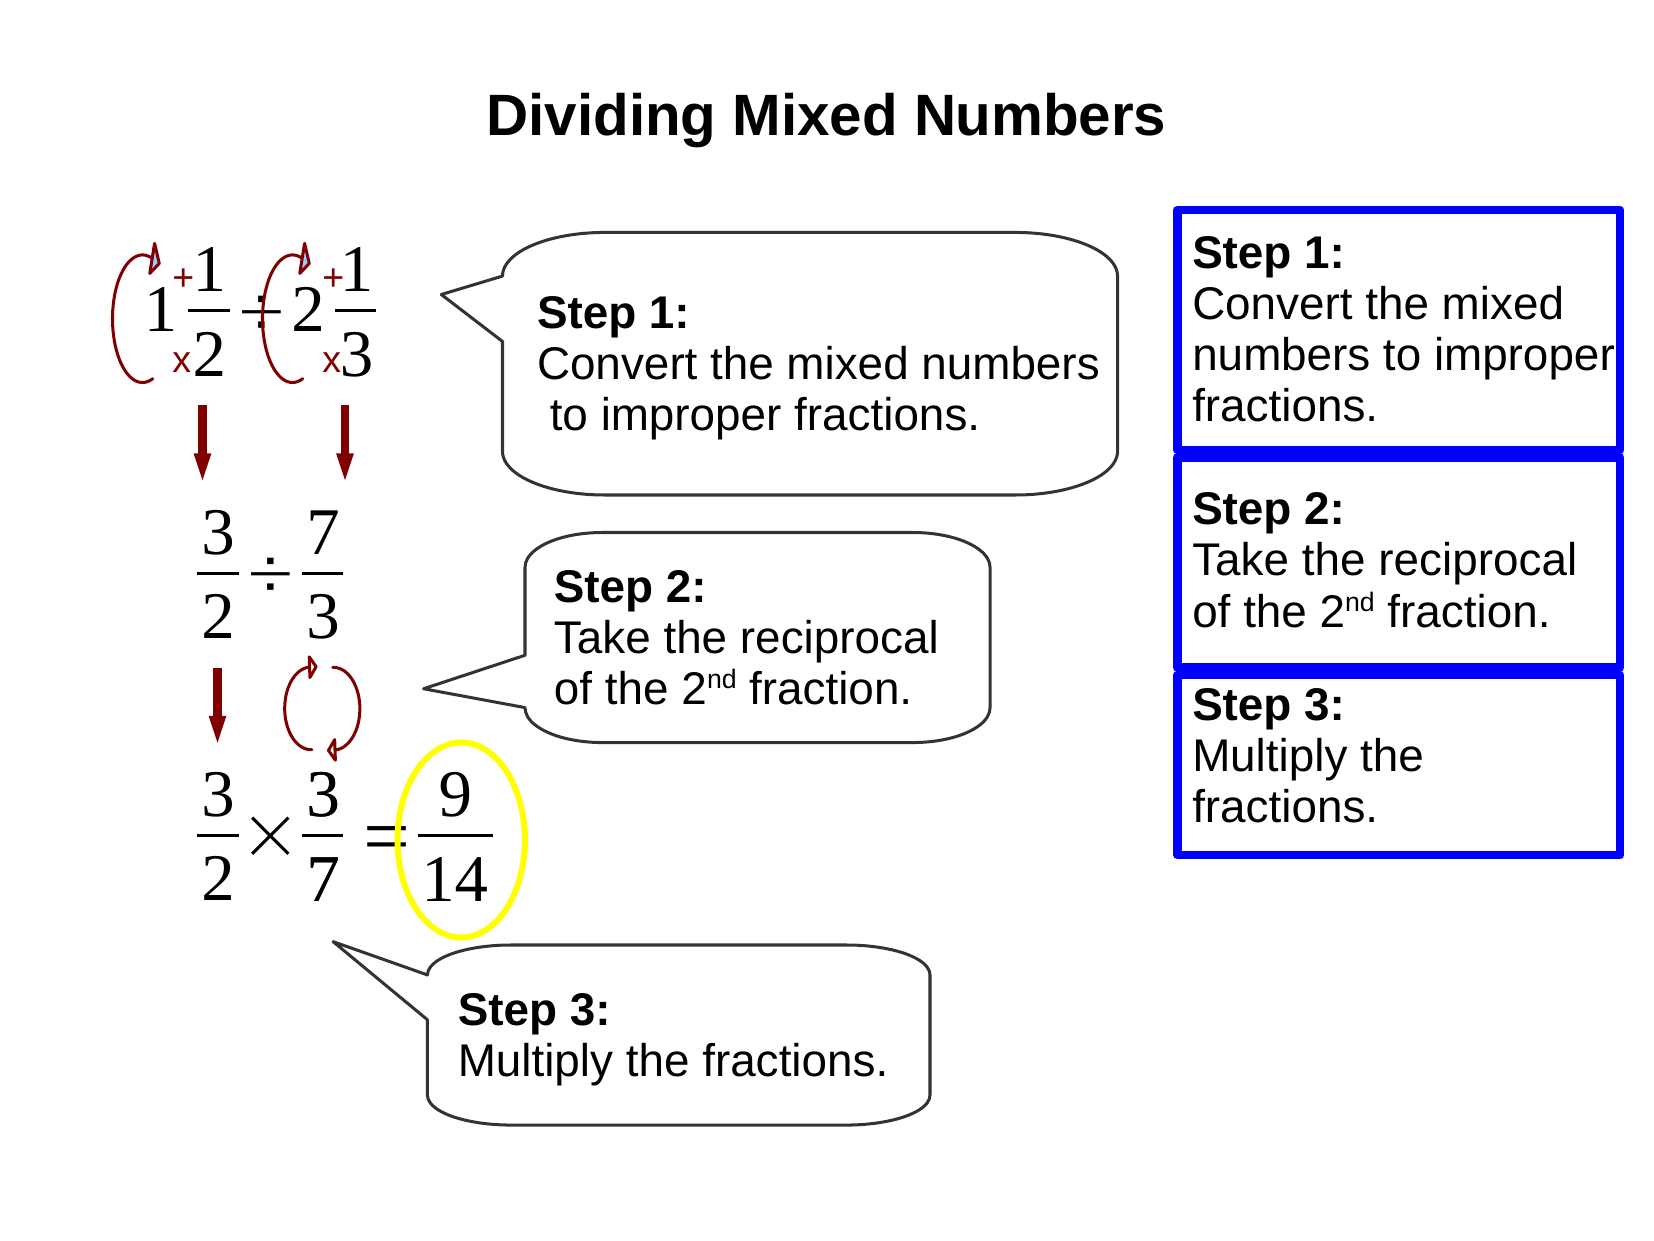

Dividing Mixed Numbers
+
+
Step 1:
Convert the mixed numbers to improper fractions.
Step 2:
Take the reciprocal
of the 2nd fraction.
Step 3:
Multiply the fractions.
Step 1:
Convert the mixed numbers
 to improper fractions.
x
x
Step 2:
Take the reciprocal
of the 2nd fraction.
Step 3:
Multiply the fractions.